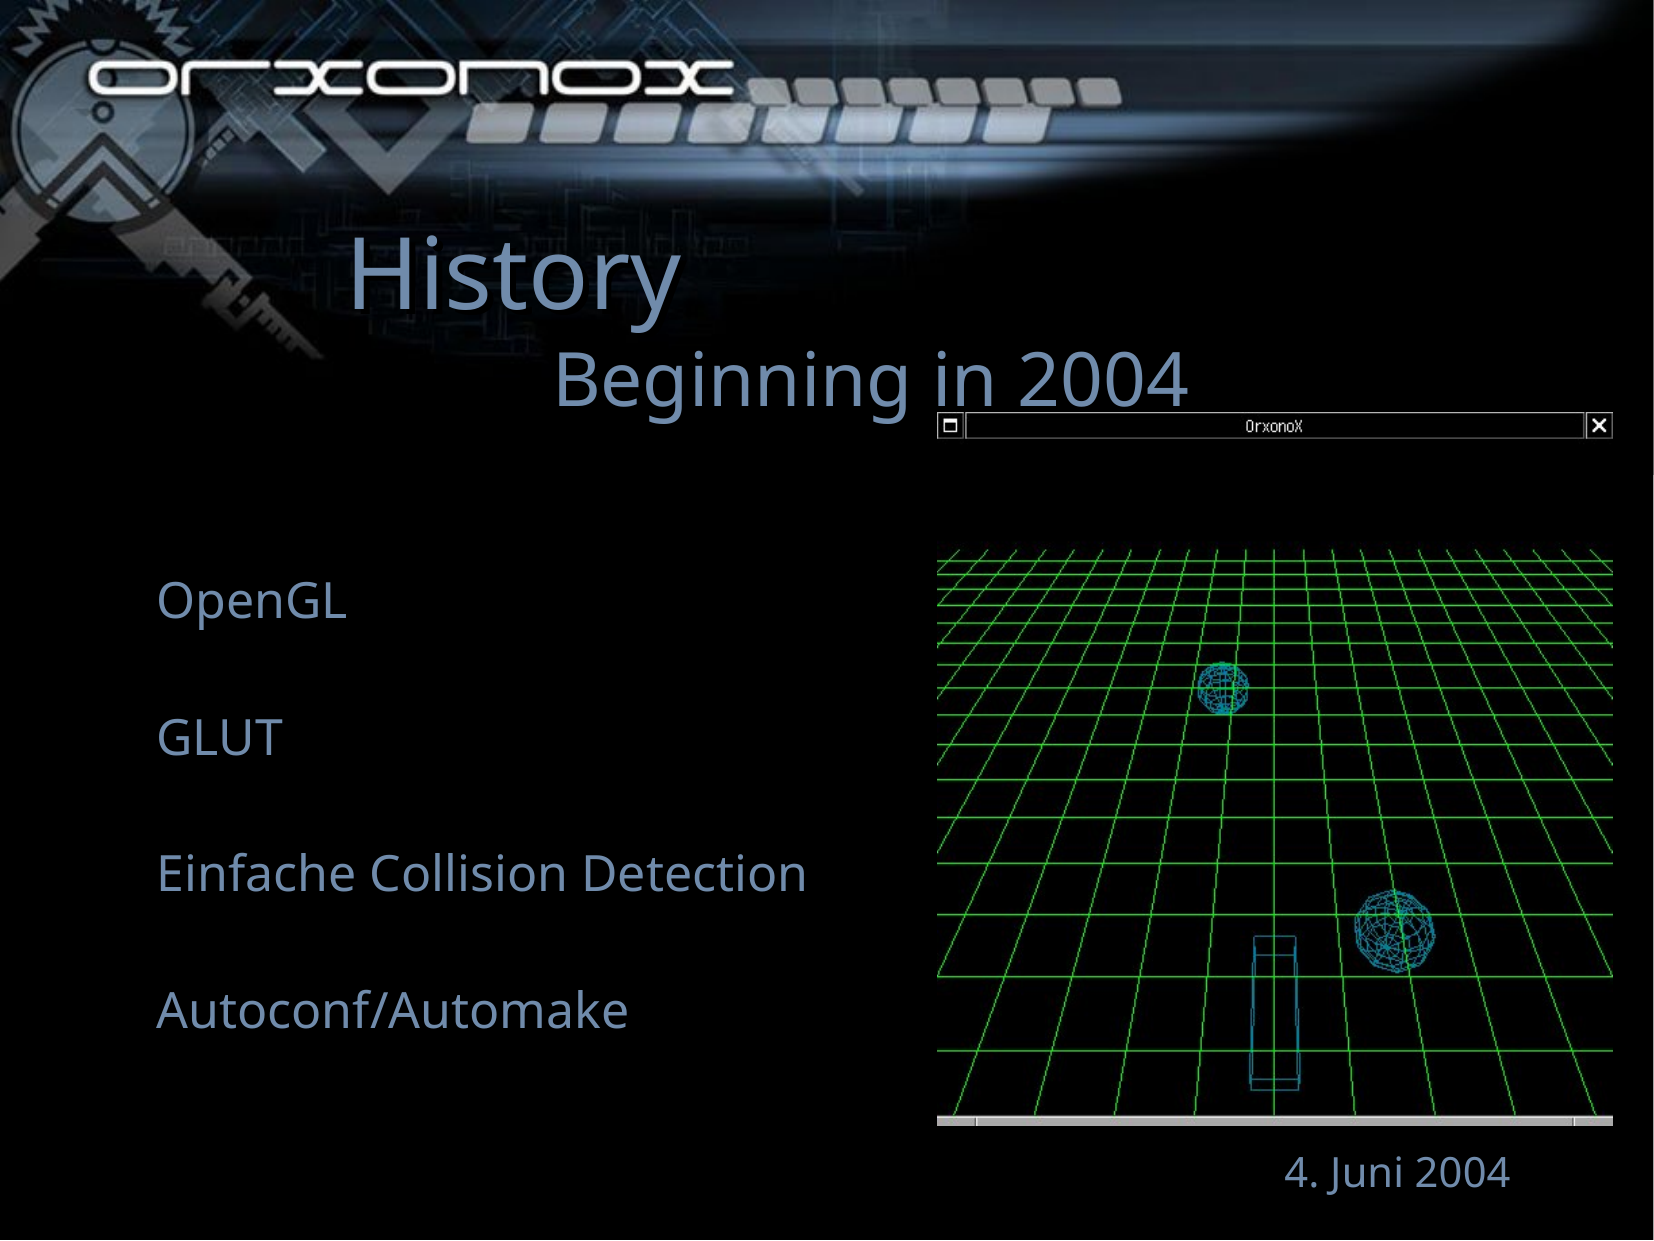

History
Beginning in 2004
OpenGL
GLUT
Einfache Collision Detection
Autoconf/Automake
4. Juni 2004